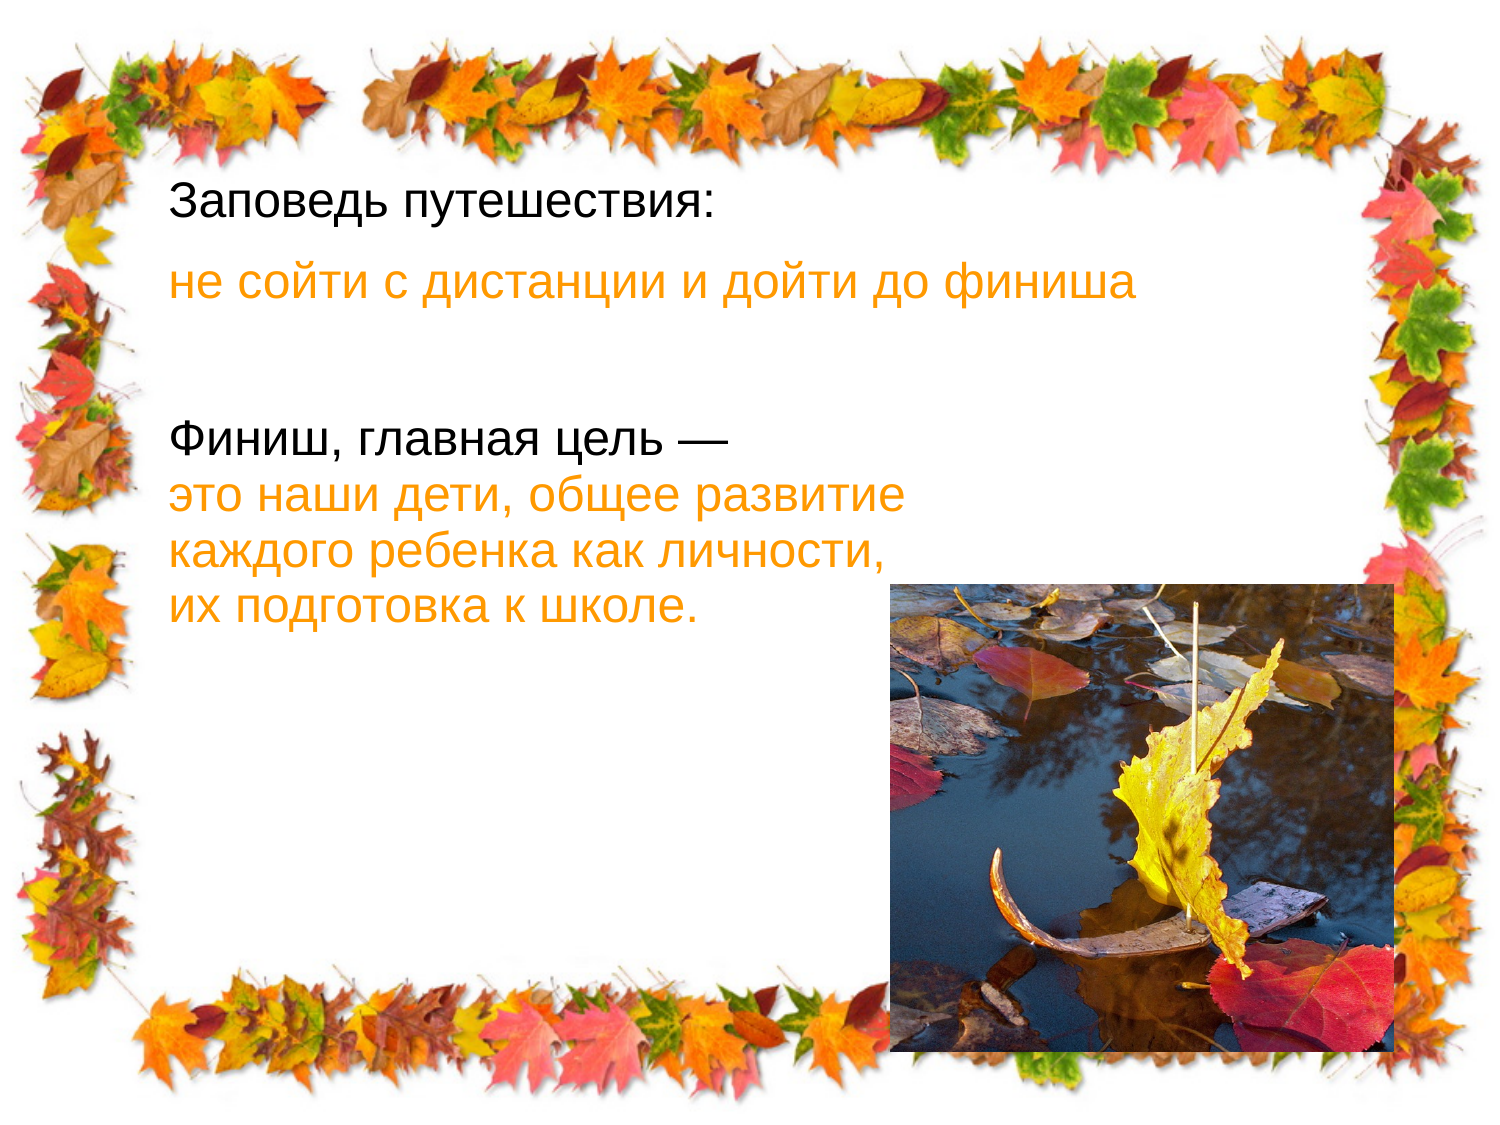

#
Заповедь путешествия:
не сойти с дистанции и дойти до финиша
Финиш, главная цель —
это наши дети, общее развитие
каждого ребенка как личности,
их подготовка к школе.